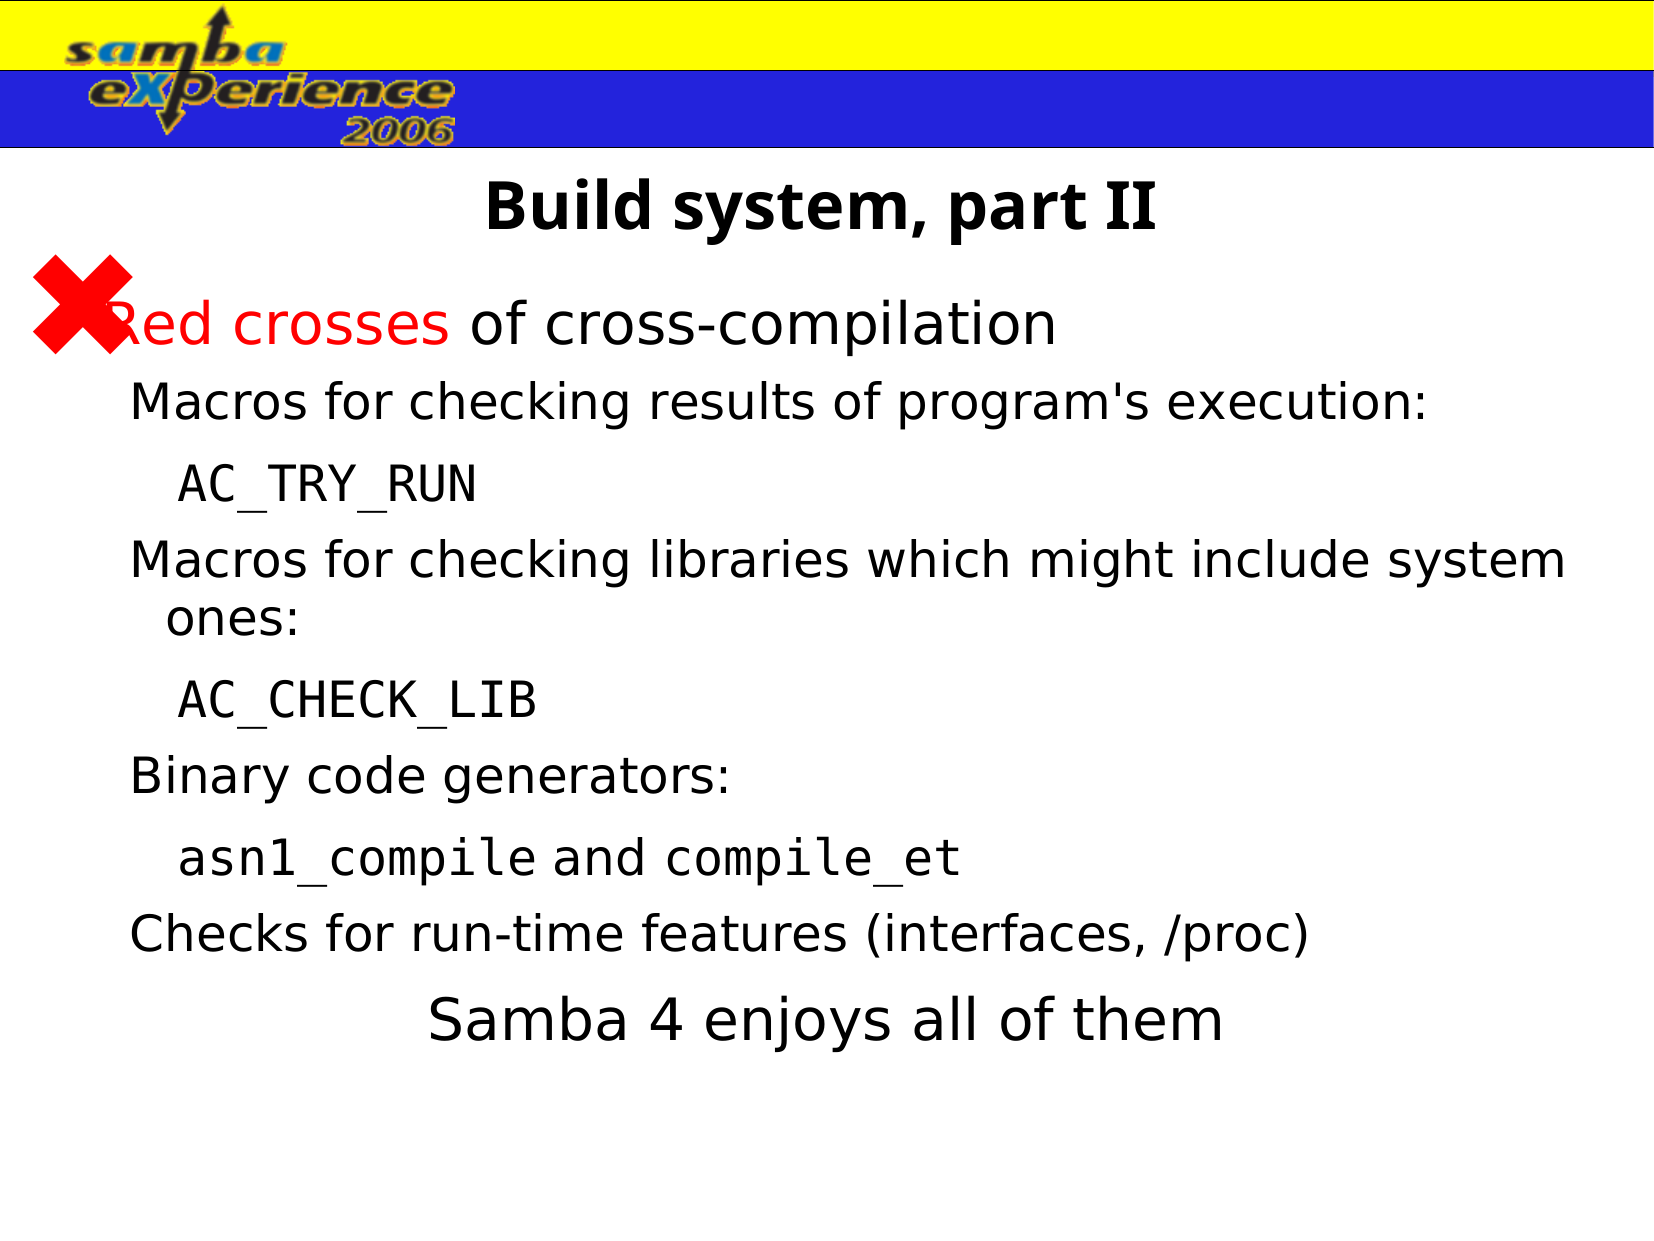

# Build system, part II

 Red crosses of cross-compilation
Macros for checking results of program's execution:
AC_TRY_RUN
Macros for checking libraries which might include system ones:
AC_CHECK_LIB
Binary code generators:
asn1_compile and compile_et
Checks for run-time features (interfaces, /proc)
Samba 4 enjoys all of them